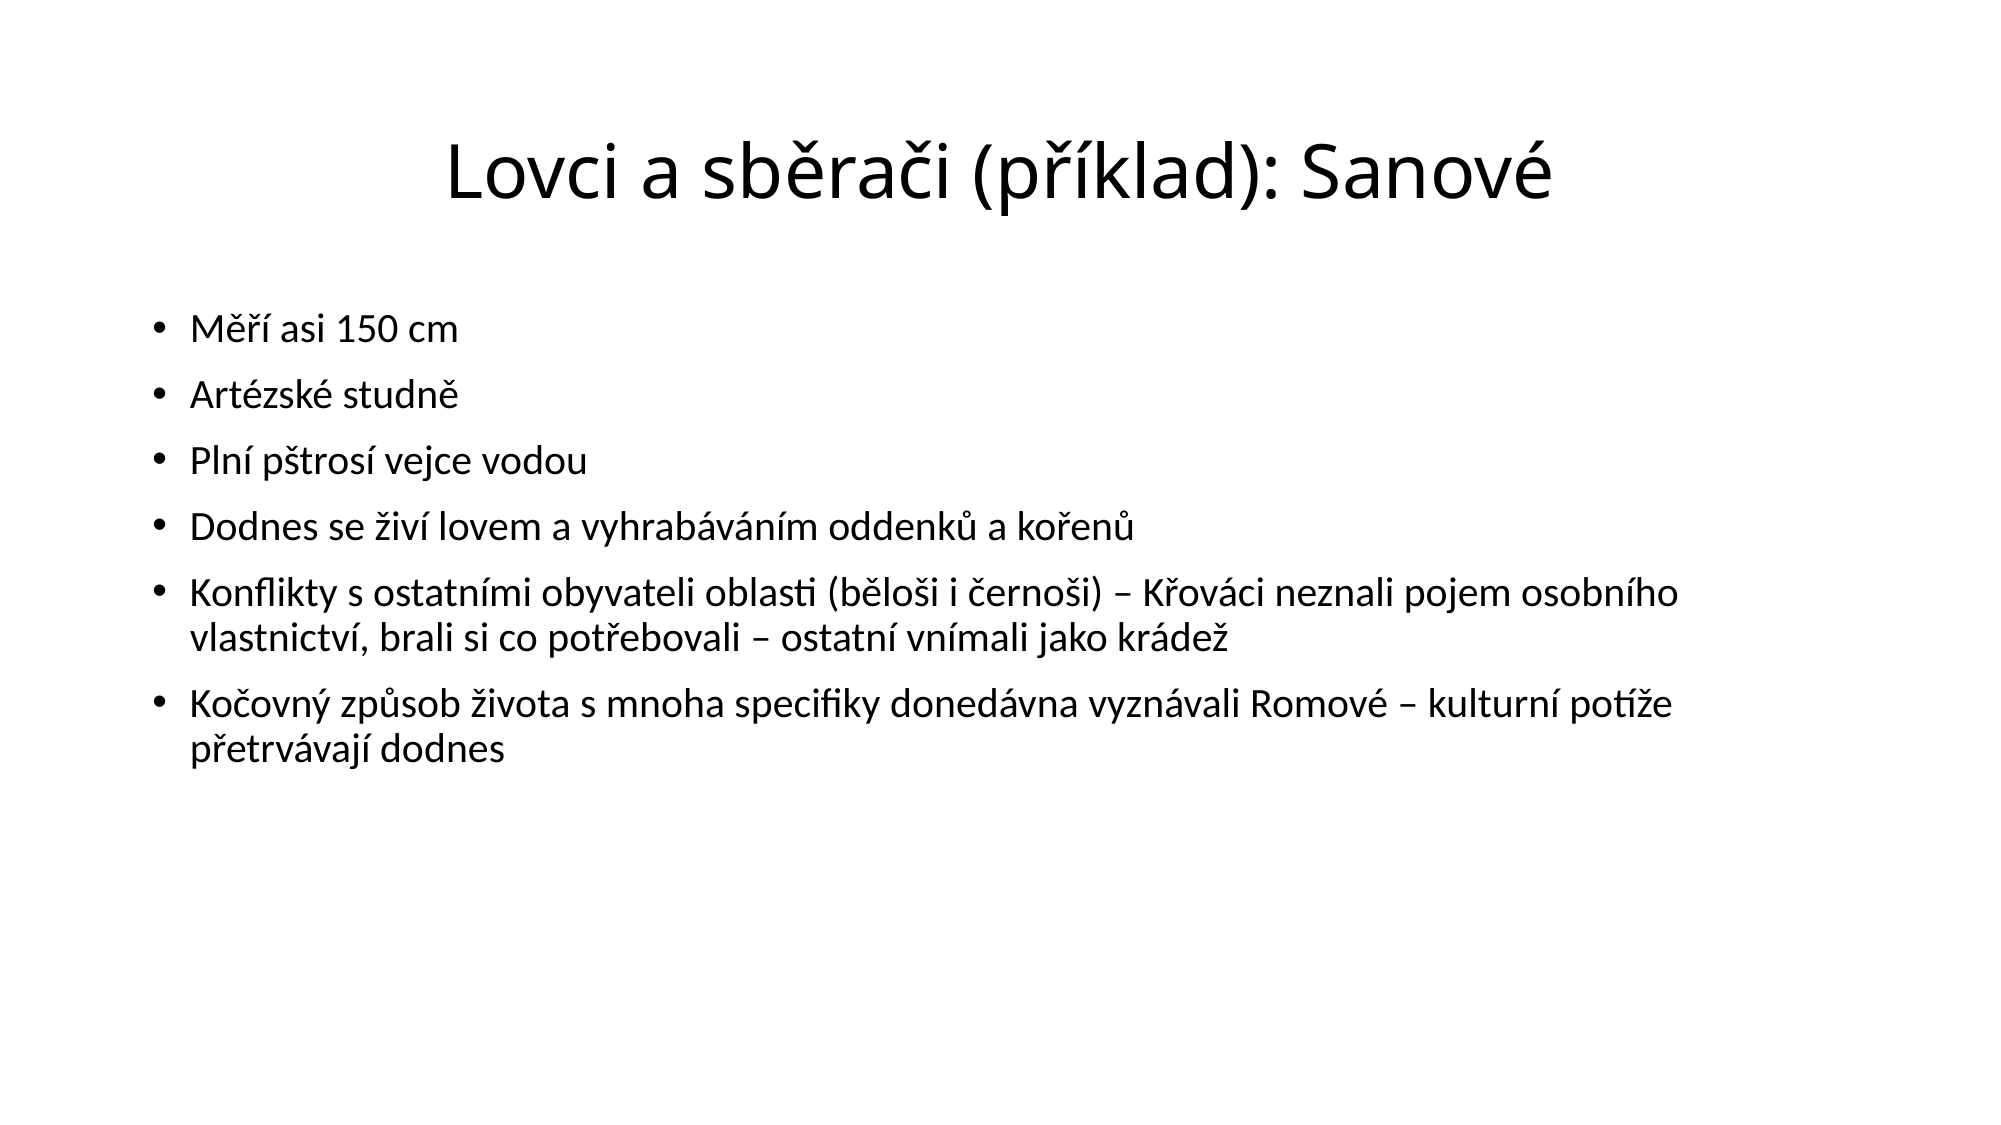

# Lovci a sběrači (příklad): Sanové
Měří asi 150 cm
Artézské studně
Plní pštrosí vejce vodou
Dodnes se živí lovem a vyhrabáváním oddenků a kořenů
Konflikty s ostatními obyvateli oblasti (běloši i černoši) – Křováci neznali pojem osobního vlastnictví, brali si co potřebovali – ostatní vnímali jako krádež
Kočovný způsob života s mnoha specifiky donedávna vyznávali Romové – kulturní potíže přetrvávají dodnes